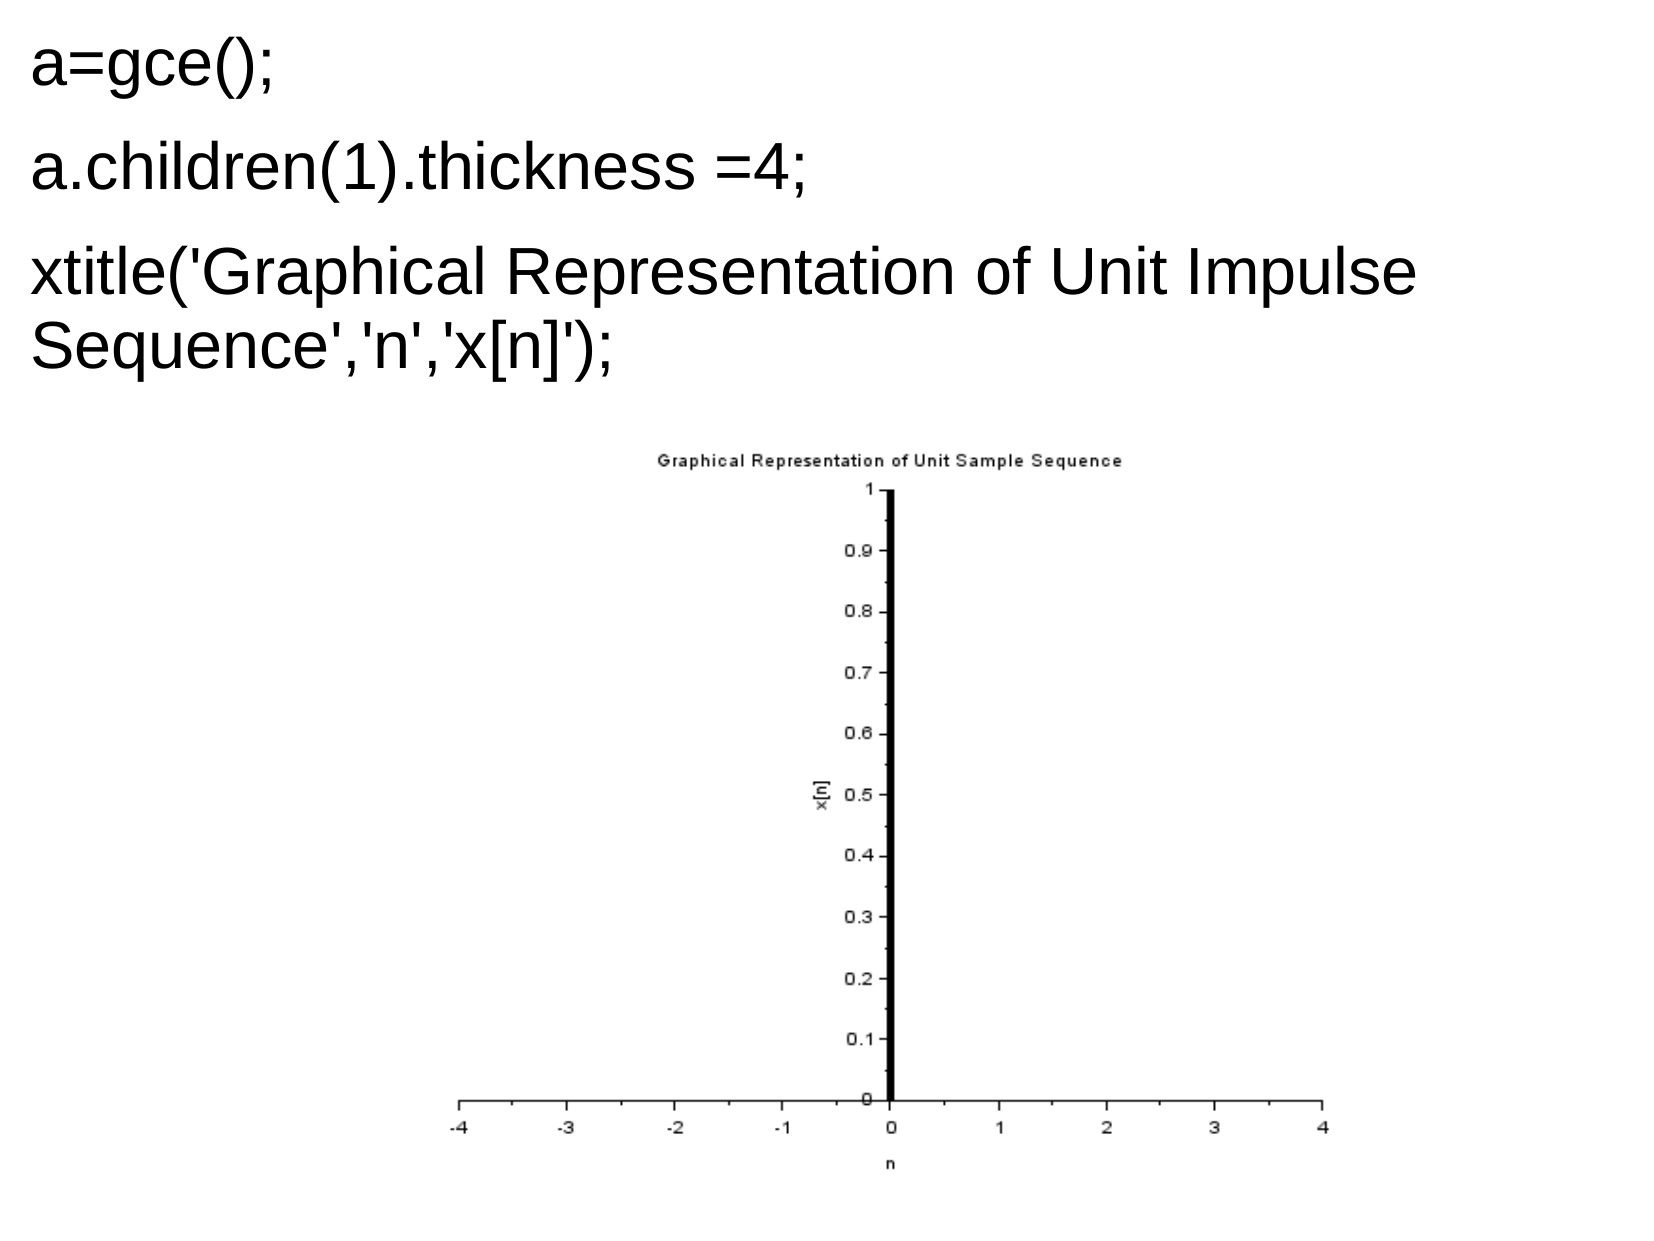

# a=gce();
a.children(1).thickness =4;
xtitle('Graphical Representation of Unit Impulse Sequence','n','x[n]');